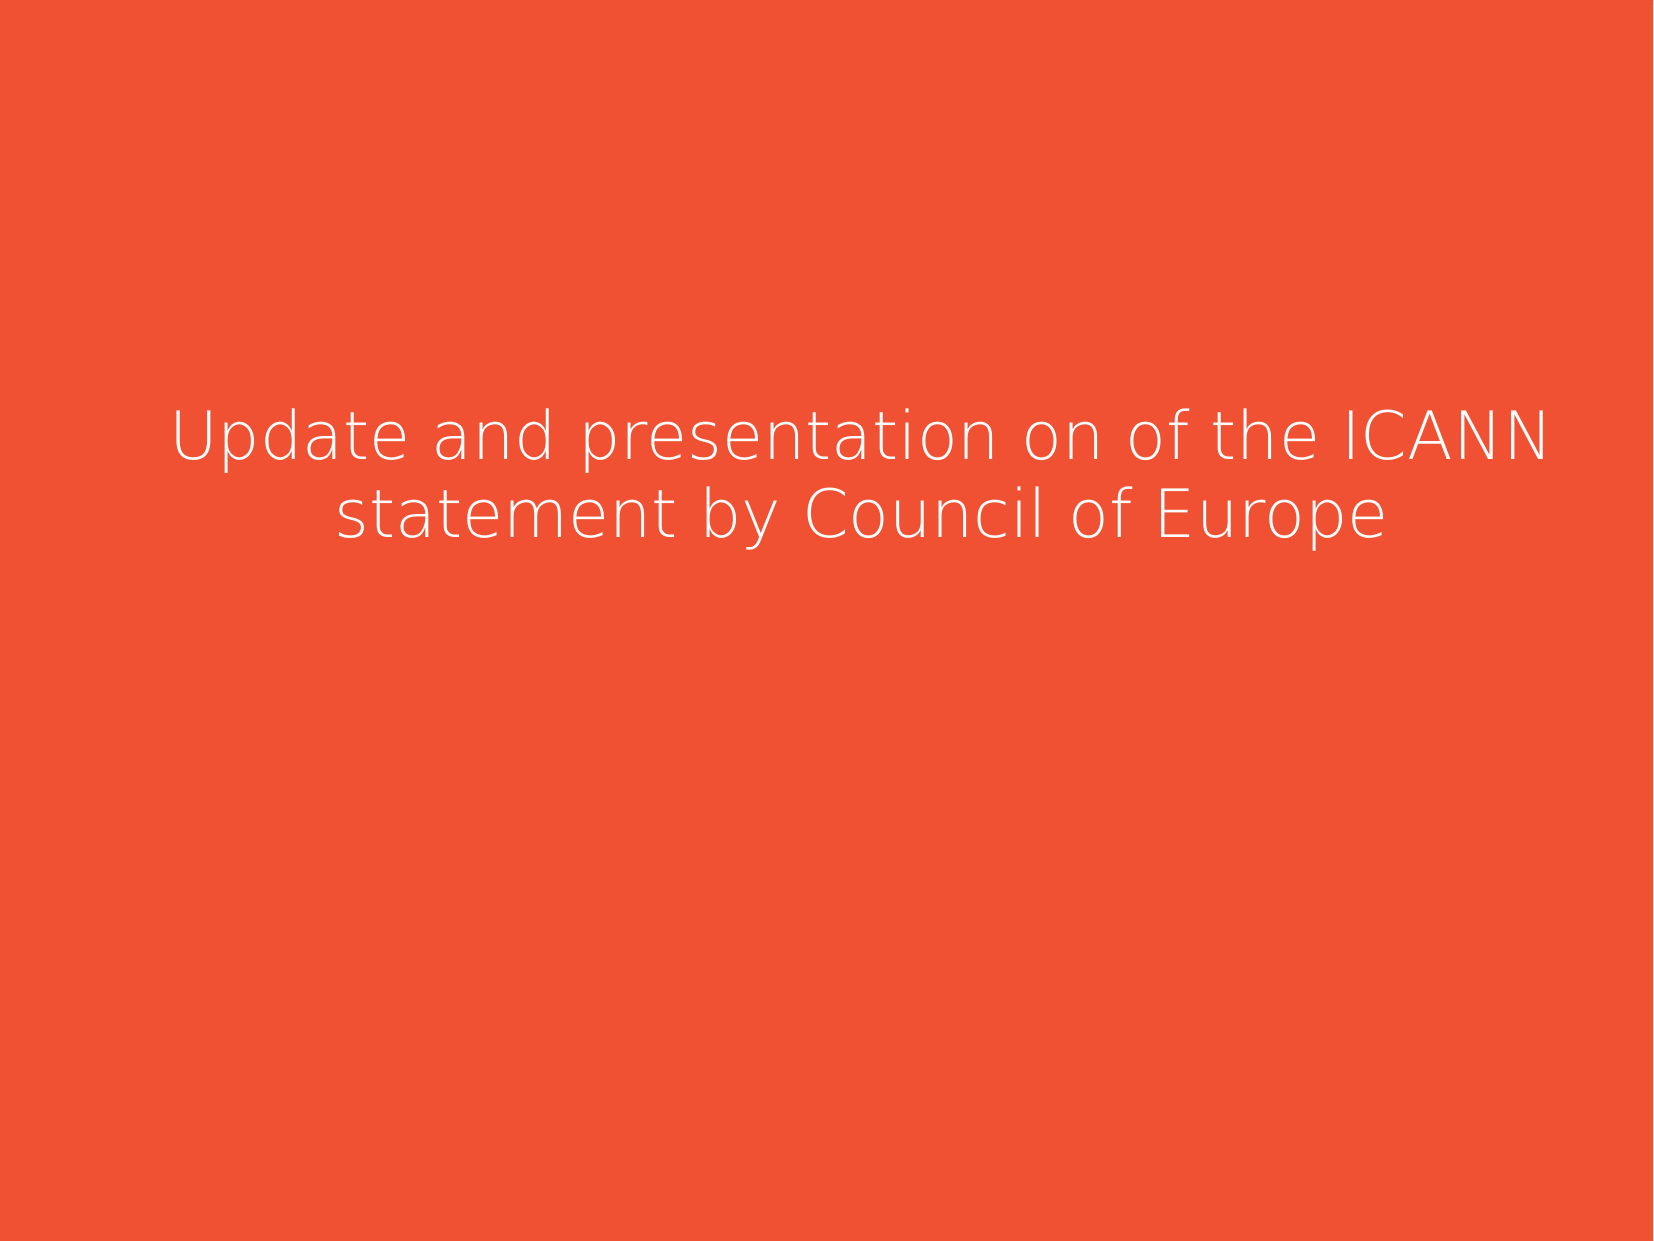

#
Update and presentation on of the ICANN statement by Council of Europe